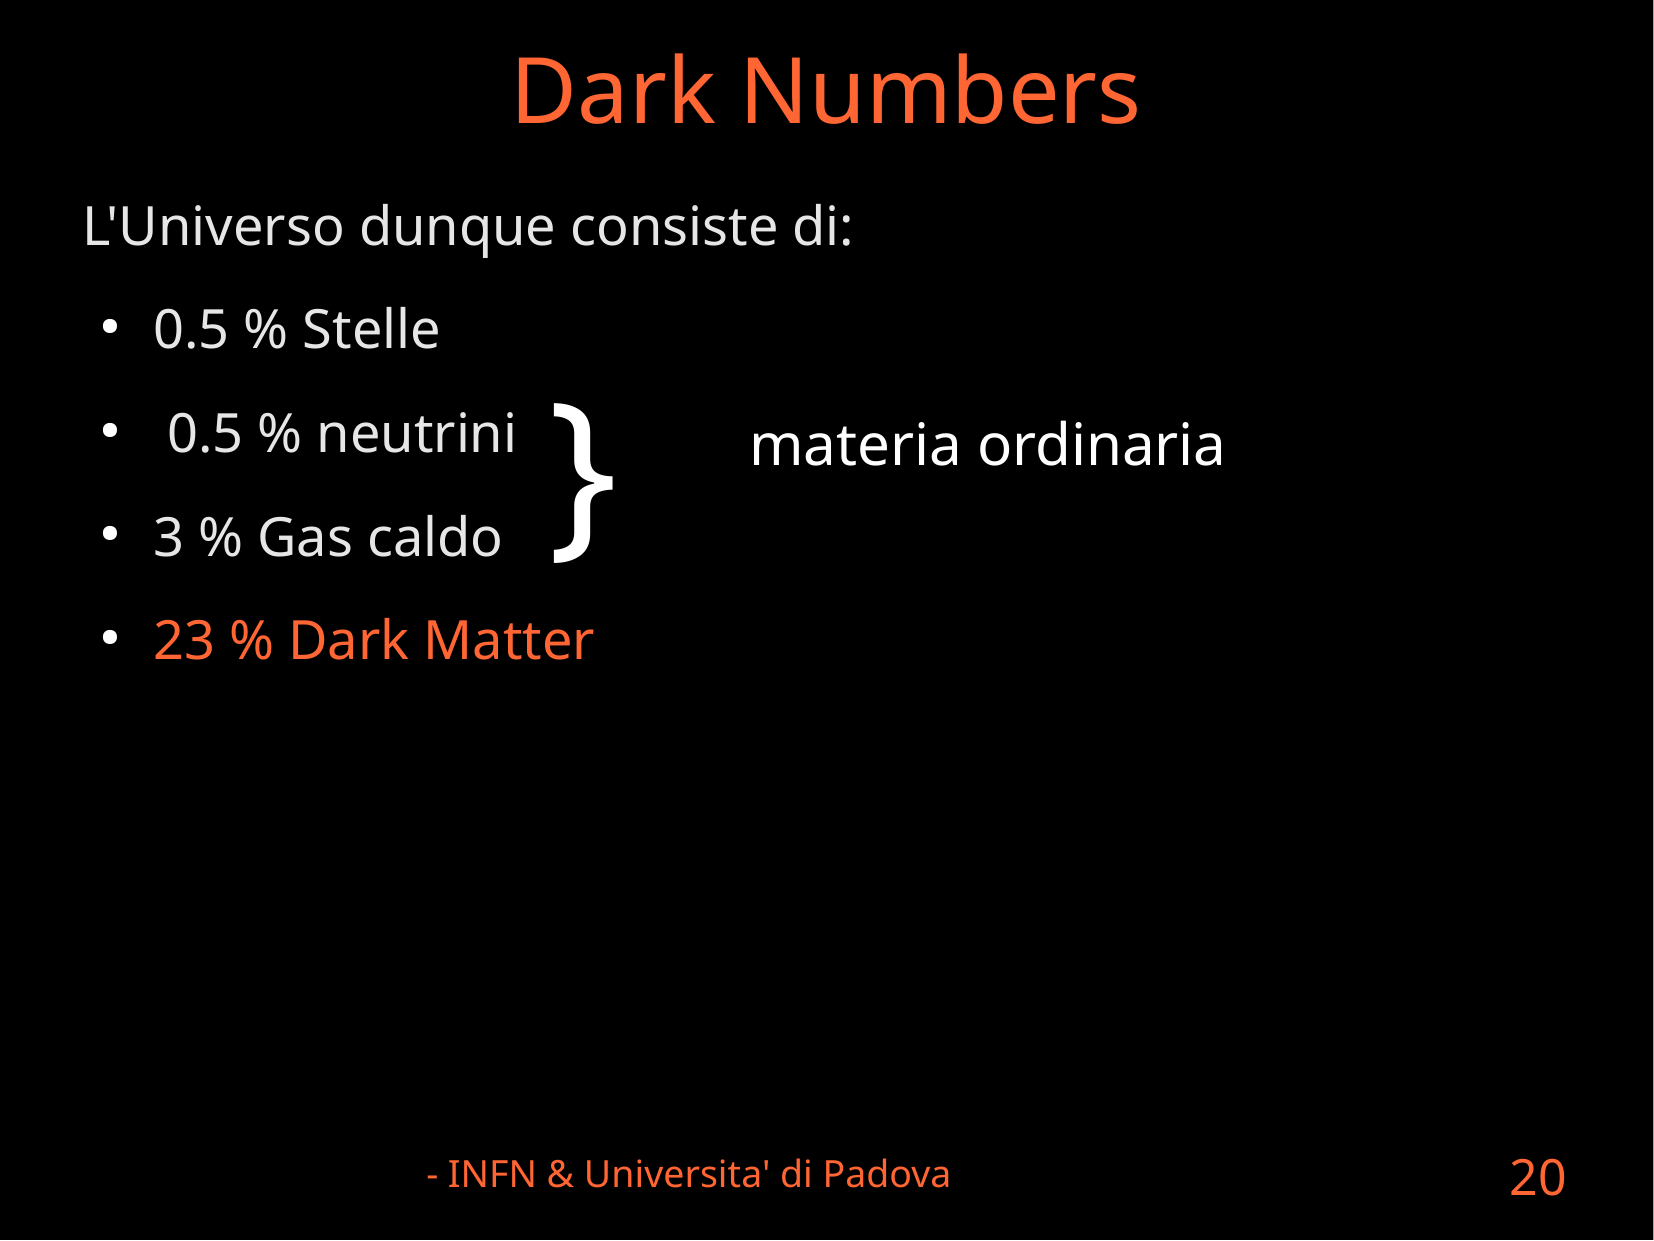

# Dark Numbers
L'Universo dunque consiste di:
0.5 % Stelle
 0.5 % neutrini
3 % Gas caldo
23 % Dark Matter
}
materia ordinaria